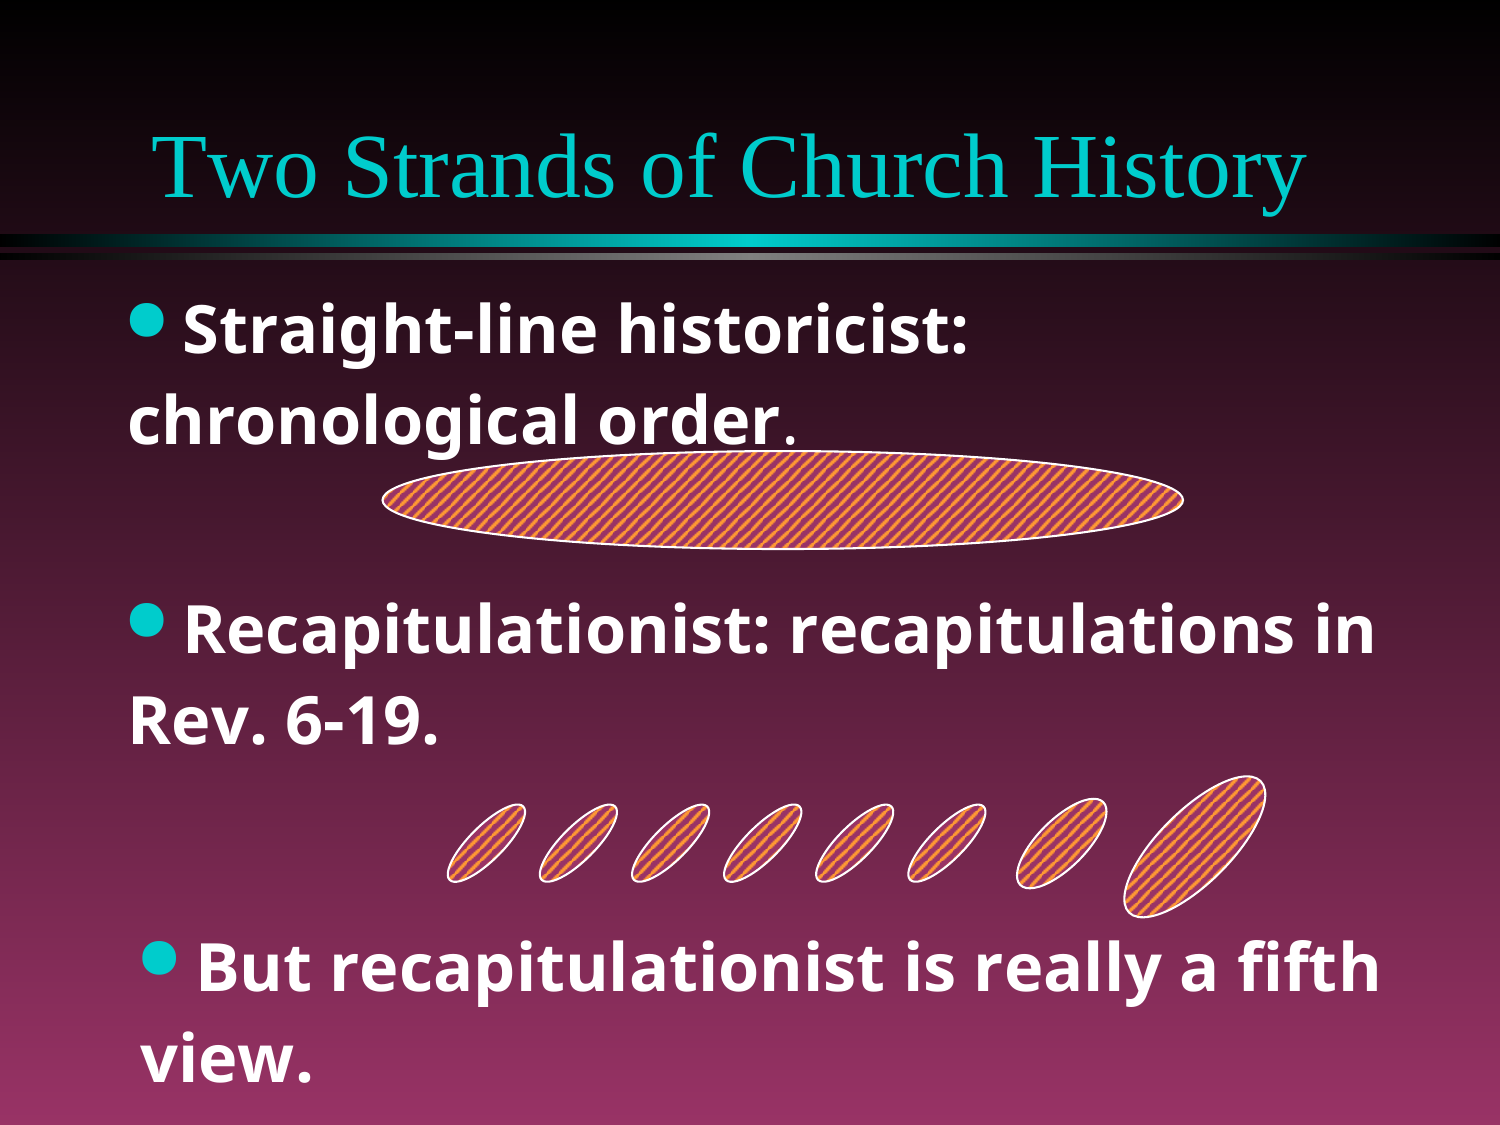

# Two Strands of Church History
 Straight-line historicist: chronological order.
 Recapitulationist: recapitulations in Rev. 6-19.
 But recapitulationist is really a fifth view.